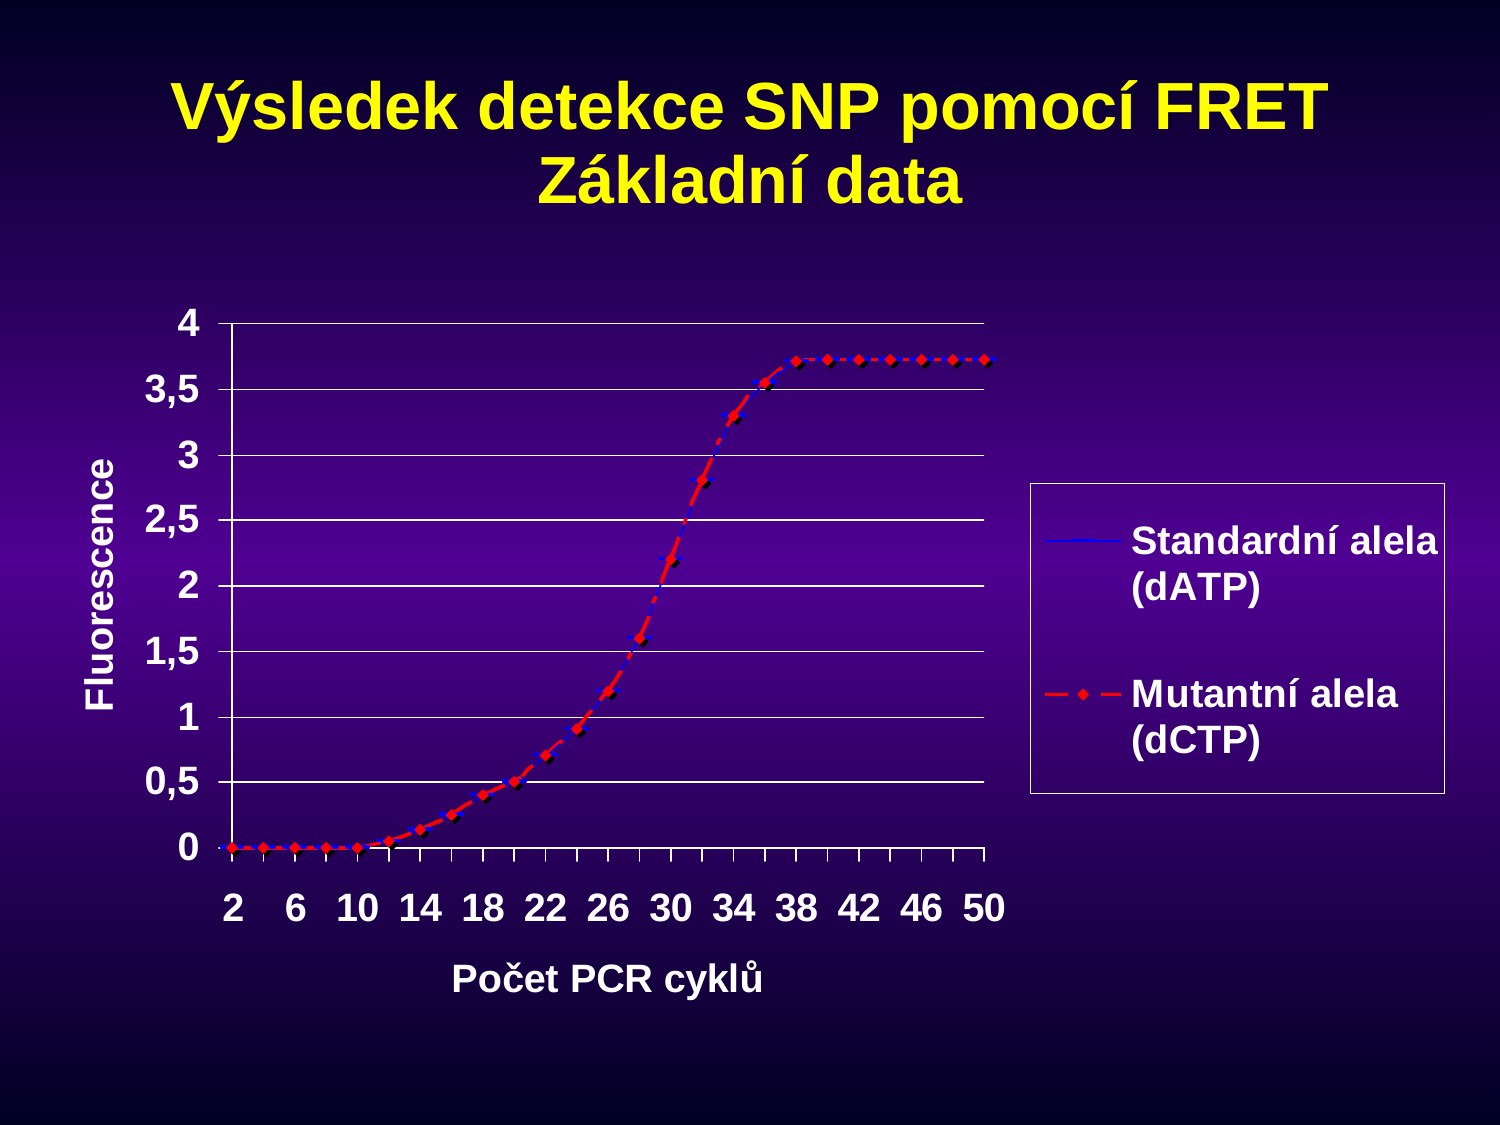

# Výsledek detekce SNP pomocí FRET Základní data